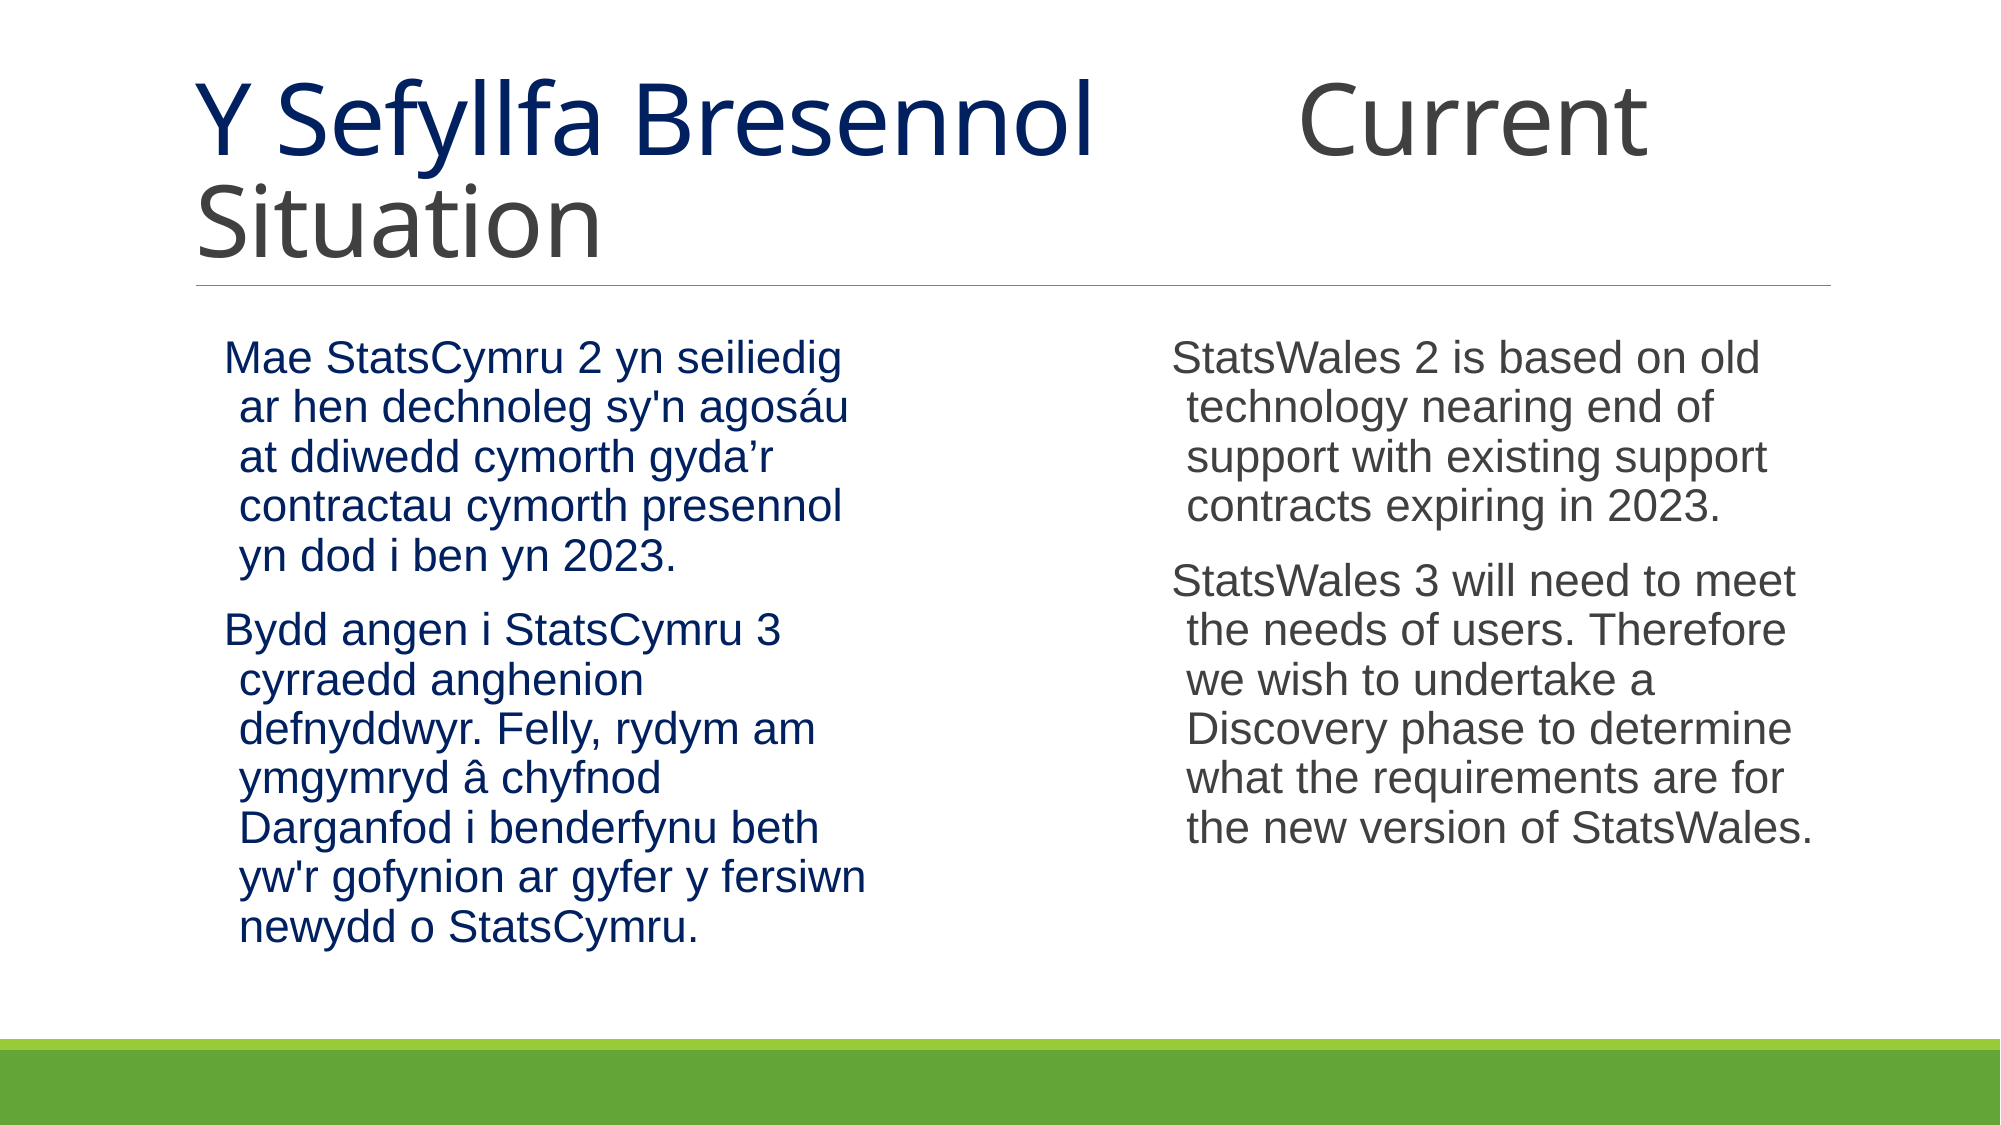

Y Sefyllfa Bresennol Current Situation
Mae StatsCymru 2 yn seiliedig ar hen dechnoleg sy'n agosáu at ddiwedd cymorth gyda’r contractau cymorth presennol yn dod i ben yn 2023.
Bydd angen i StatsCymru 3 cyrraedd anghenion defnyddwyr. Felly, rydym am ymgymryd â chyfnod Darganfod i benderfynu beth yw'r gofynion ar gyfer y fersiwn newydd o StatsCymru.
# StatsWales 2 is based on old technology nearing end of support with existing support contracts expiring in 2023.
StatsWales 3 will need to meet the needs of users. Therefore we wish to undertake a Discovery phase to determine what the requirements are for the new version of StatsWales.